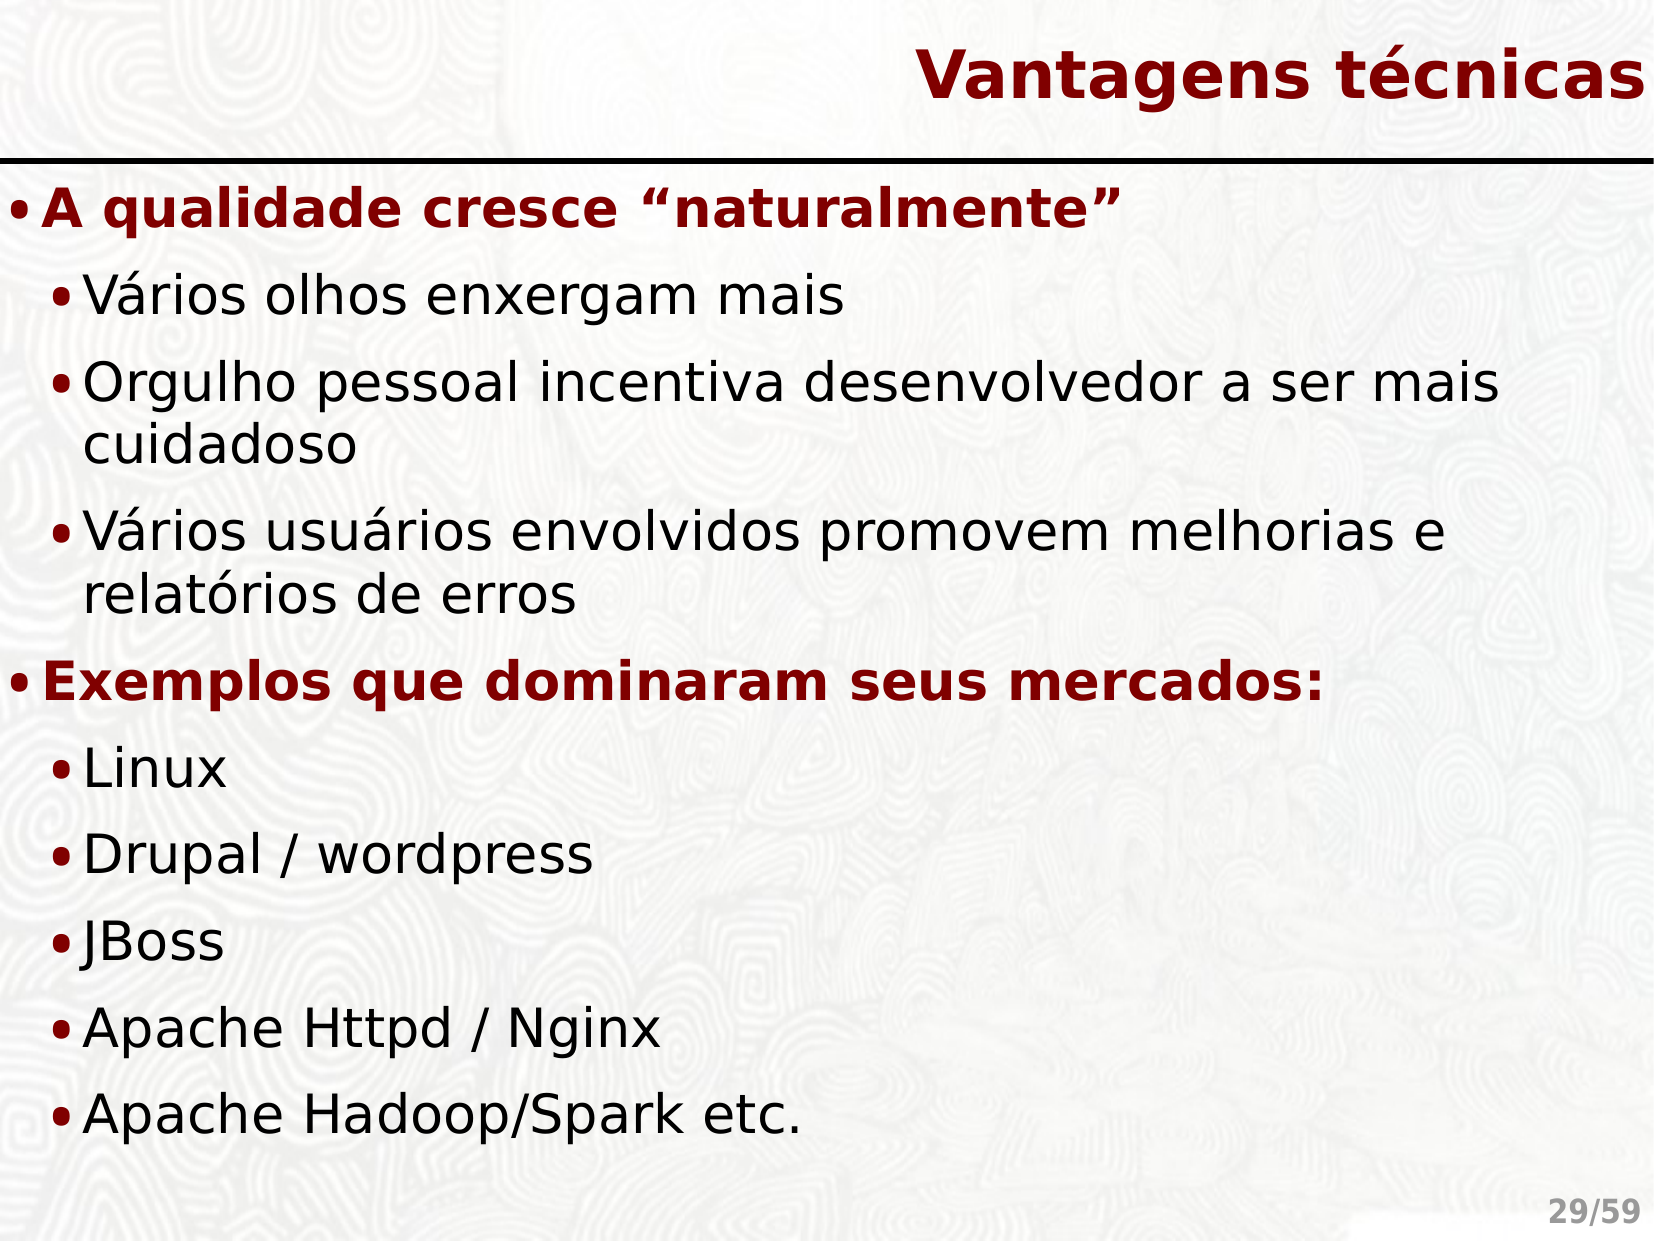

# Vantagens técnicas
A qualidade cresce “naturalmente”
Vários olhos enxergam mais
Orgulho pessoal incentiva desenvolvedor a ser mais cuidadoso
Vários usuários envolvidos promovem melhorias e relatórios de erros
Exemplos que dominaram seus mercados:
Linux
Drupal / wordpress
JBoss
Apache Httpd / Nginx
Apache Hadoop/Spark etc.
29